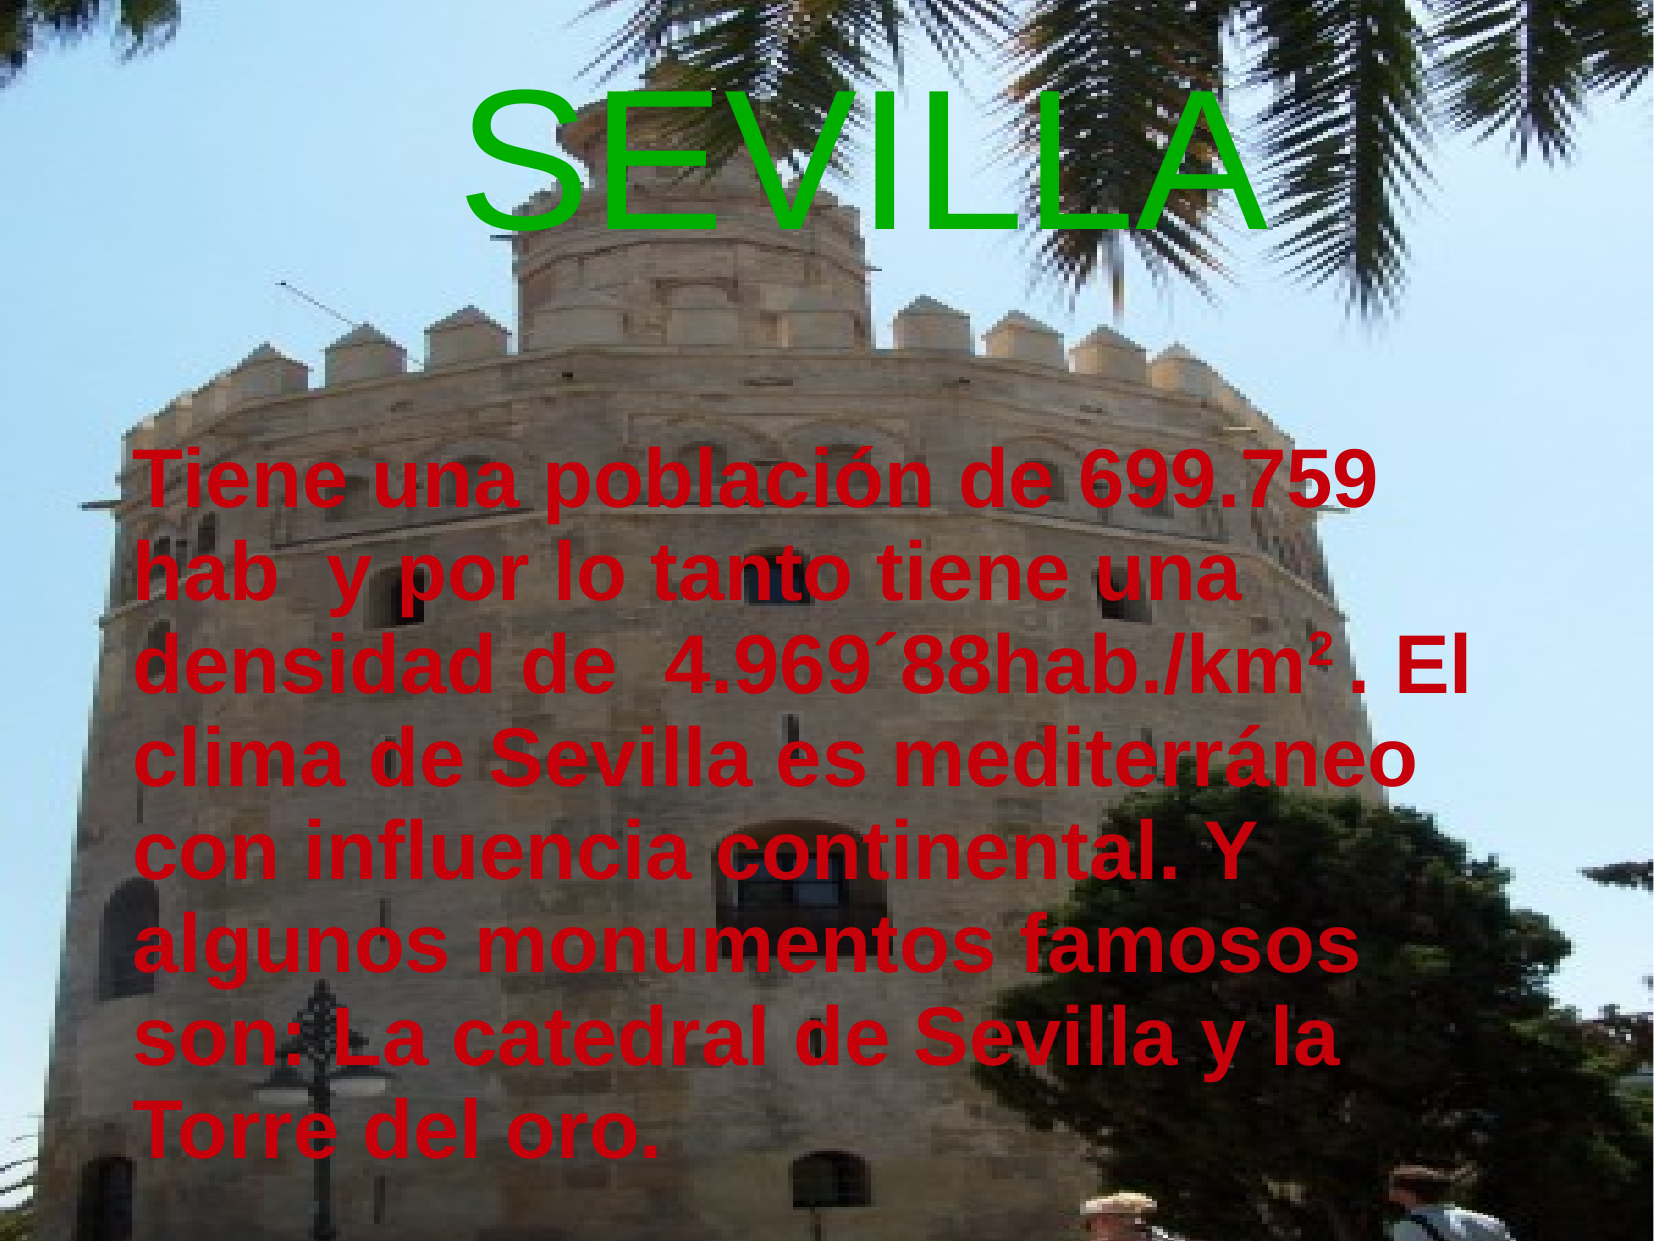

SEVILLA
Tiene una población de 699.759 hab y por lo tanto tiene una densidad de 4.969´88hab./km2 . El clima de Sevilla es mediterráneo con influencia continental. Y algunos monumentos famosos son: La catedral de Sevilla y la Torre del oro.